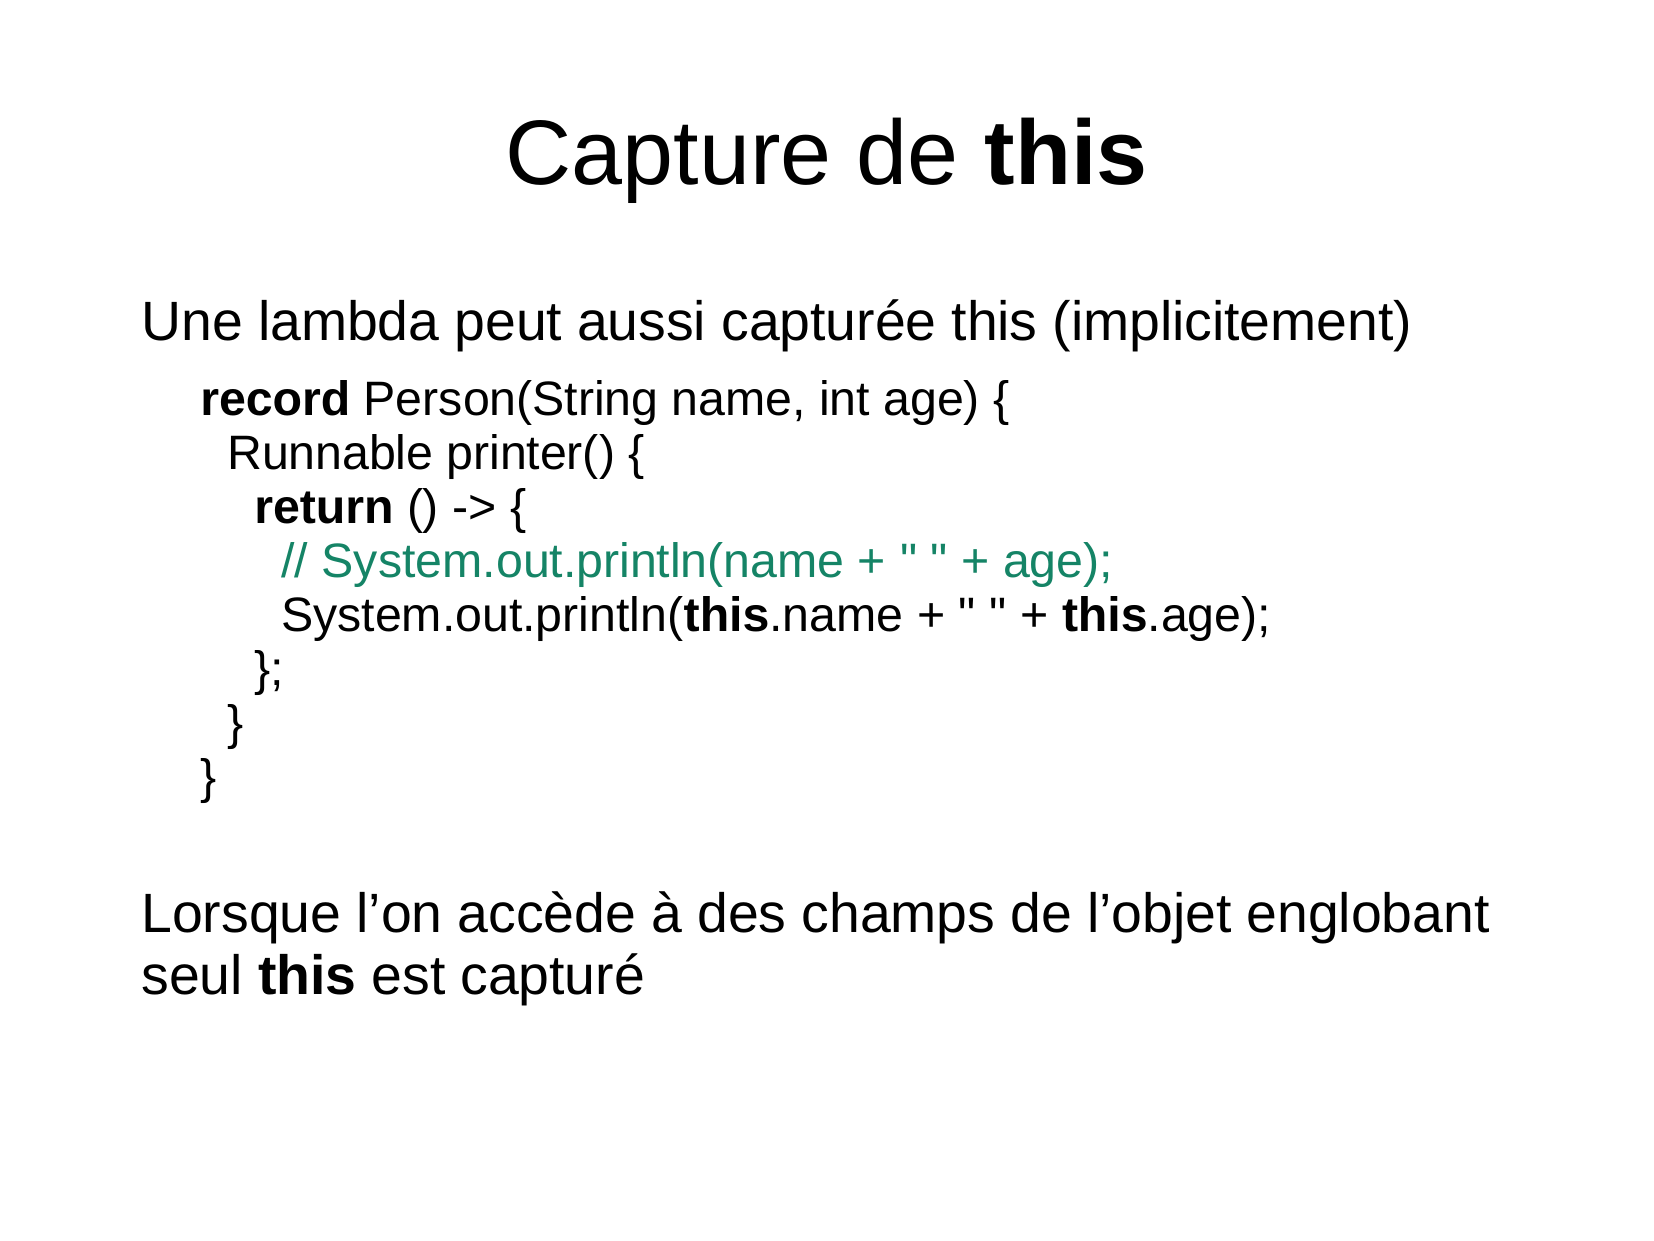

# Capture de this
Une lambda peut aussi capturée this (implicitement)
record Person(String name, int age) {
 Runnable printer() {
 return () -> {
 // System.out.println(name + " " + age);
 System.out.println(this.name + " " + this.age);
 };
 }
}
Lorsque l’on accède à des champs de l’objet englobant seul this est capturé